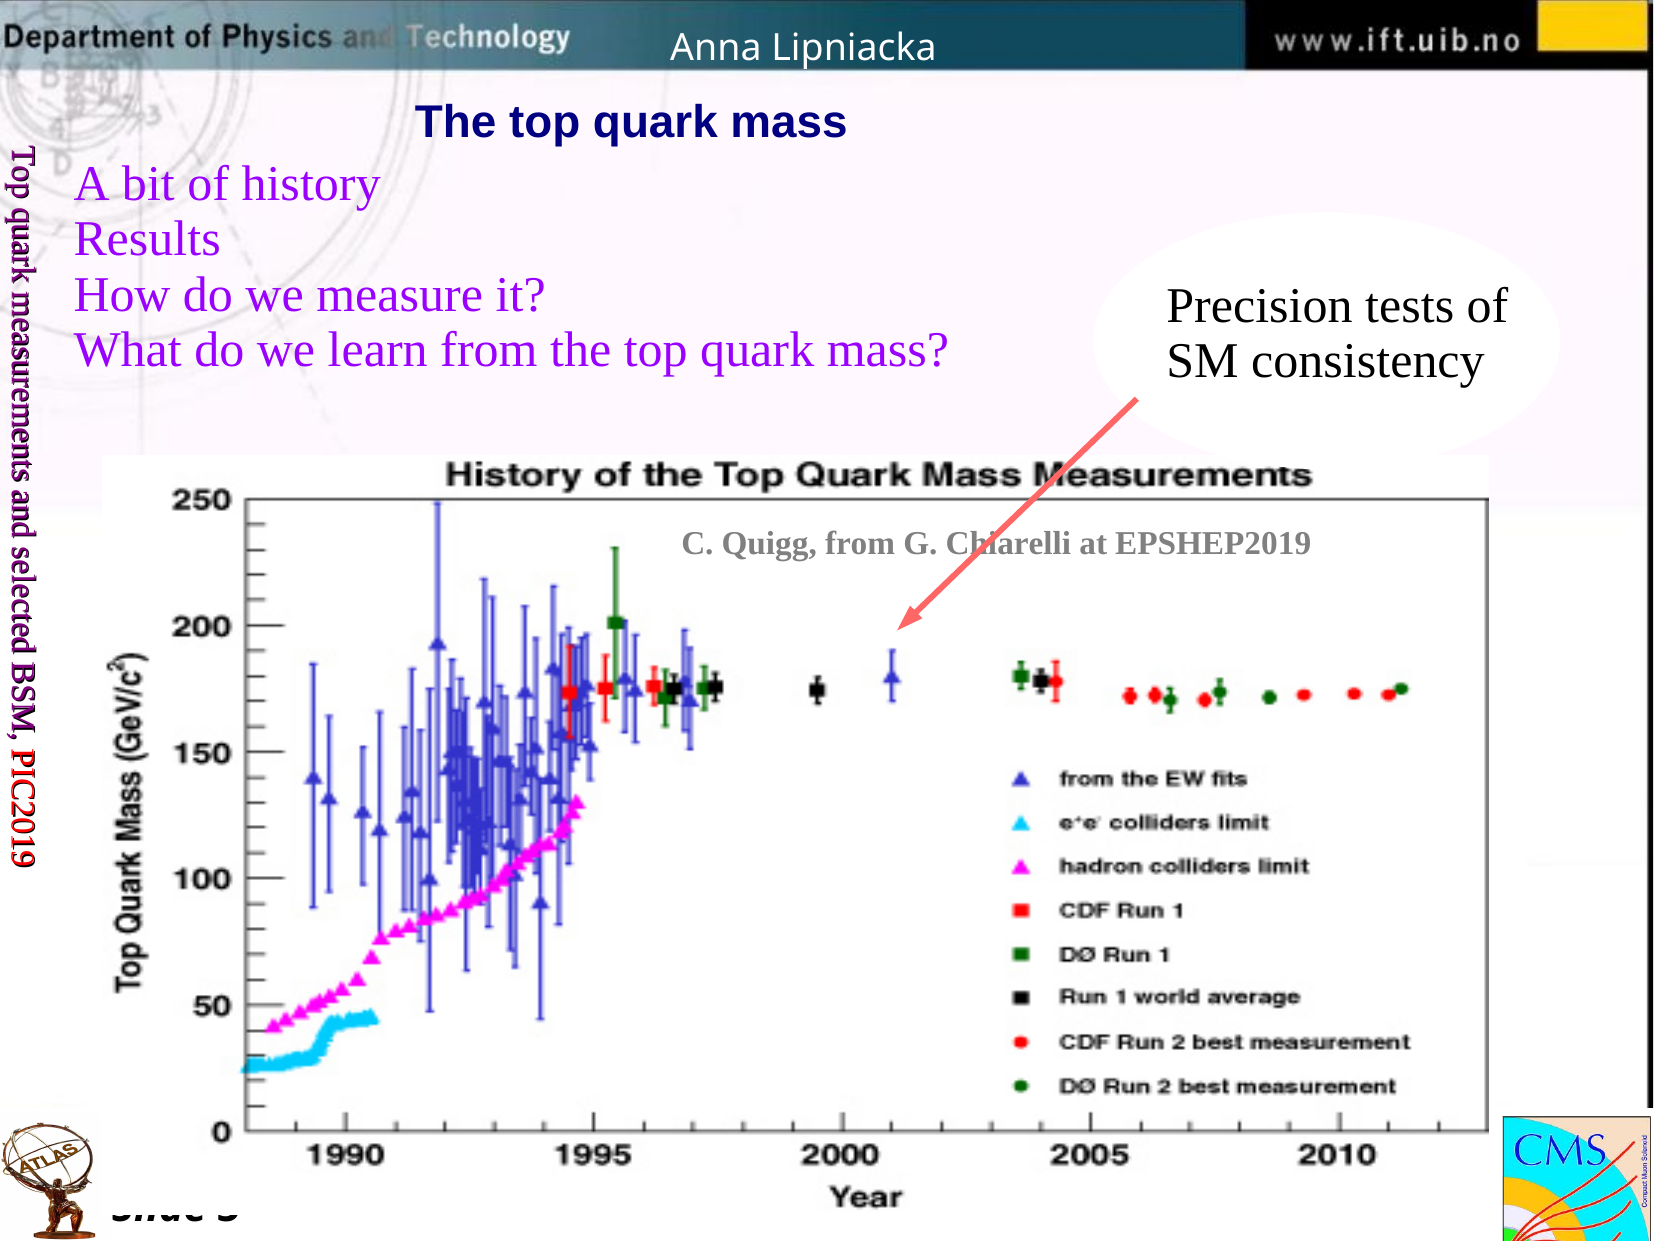

# The top quark mass
A bit of history
Results
How do we measure it?
What do we learn from the top quark mass?
Precision tests of
SM consistency
C. Quigg, from G. Chiarelli at EPSHEP2019
Slide 5